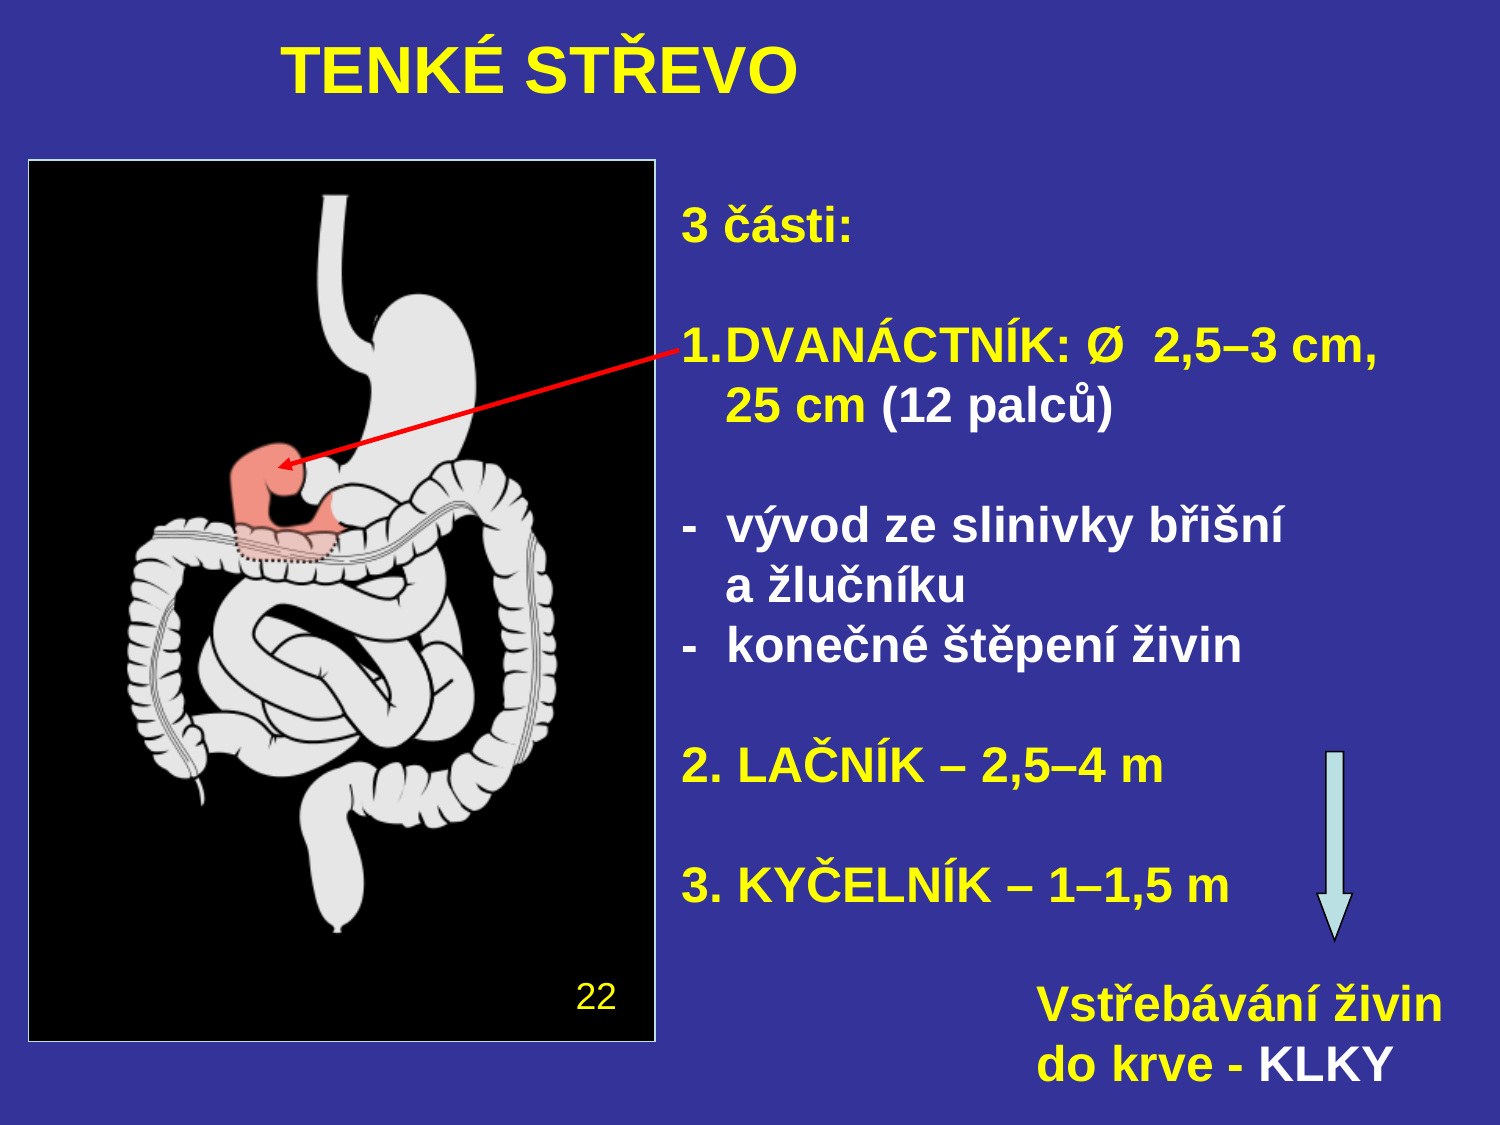

TENKÉ STŘEVO
3 části:
DVANÁCTNÍK: Ø 2,5–3 cm,
25 cm (12 palců)
- vývod ze slinivky břišní
a žlučníku
- konečné štěpení živin
2. LAČNÍK – 2,5–4 m
3. KYČELNÍK – 1–1,5 m
22
Vstřebávání živin do krve - KLKY